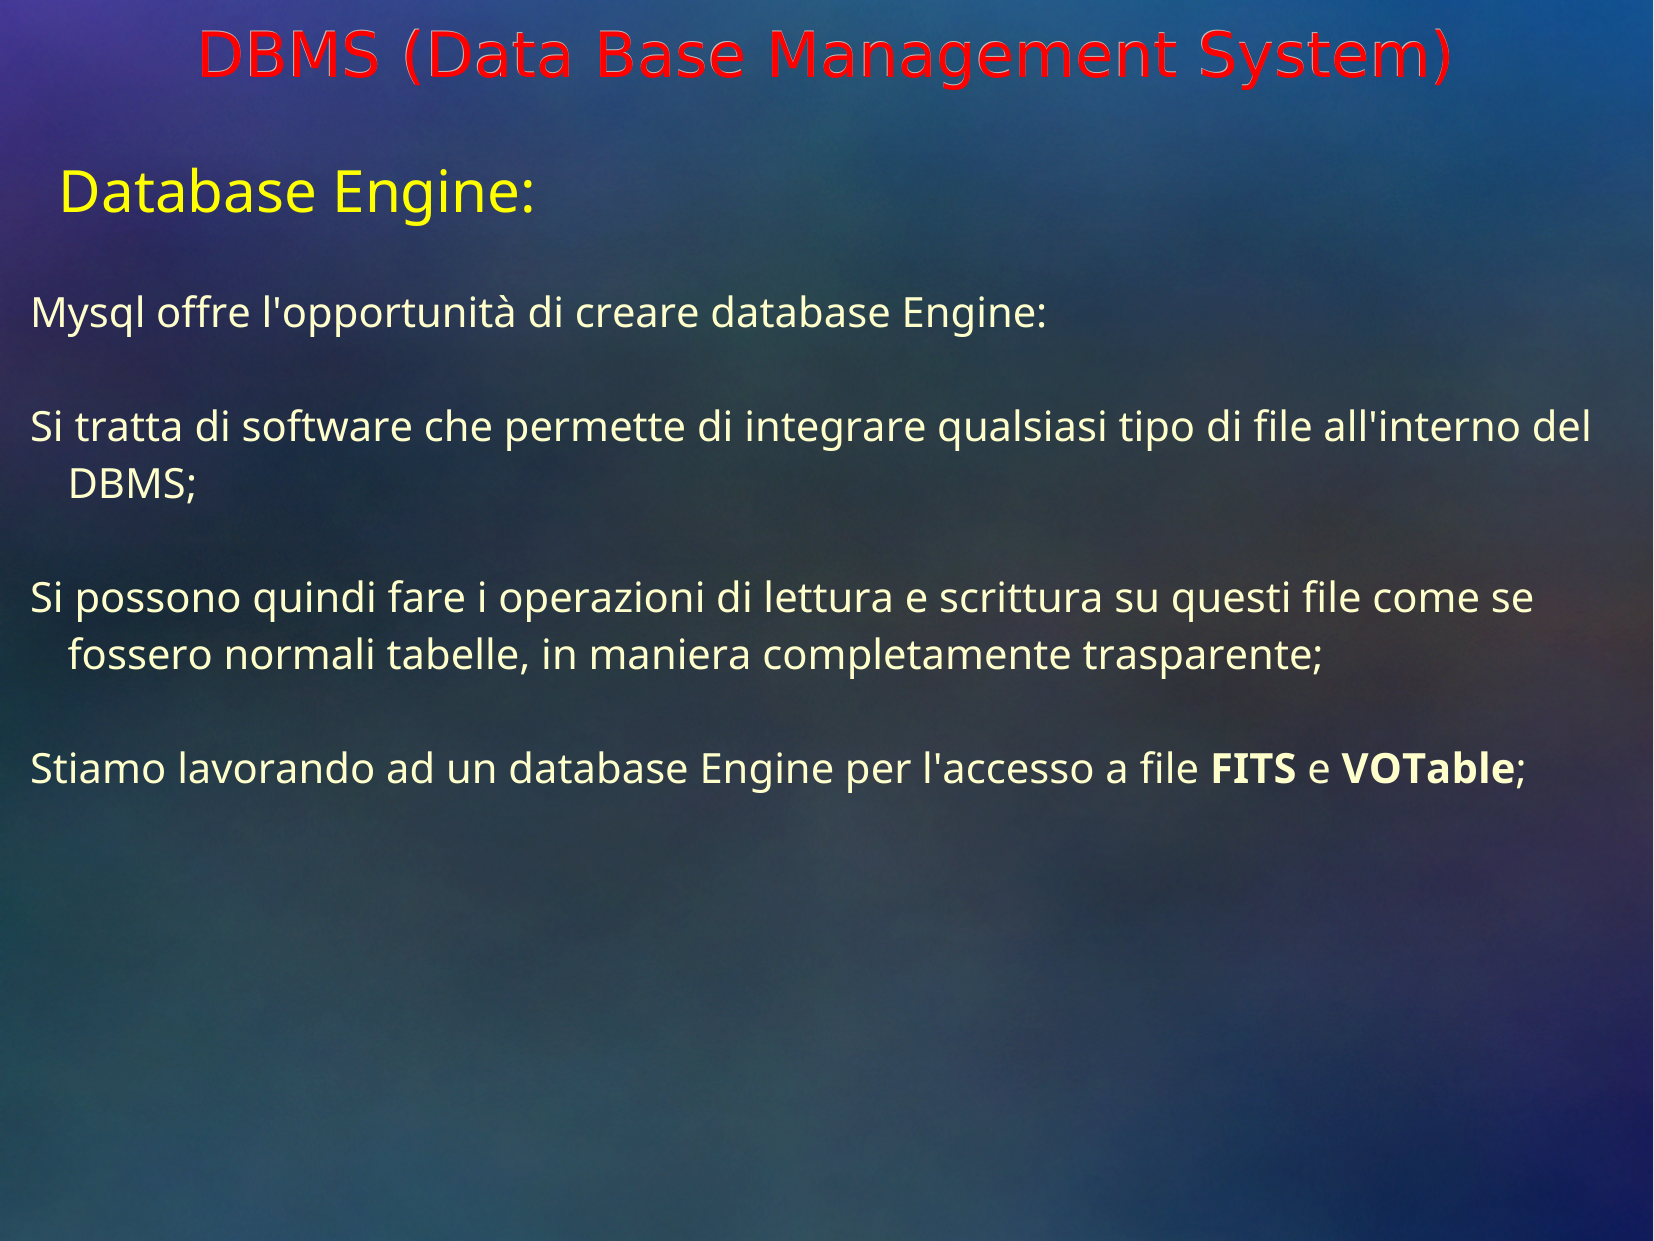

Database Engine:
Mysql offre l'opportunità di creare database Engine:
Si tratta di software che permette di integrare qualsiasi tipo di file all'interno del DBMS;
Si possono quindi fare i operazioni di lettura e scrittura su questi file come se fossero normali tabelle, in maniera completamente trasparente;
Stiamo lavorando ad un database Engine per l'accesso a file FITS e VOTable;